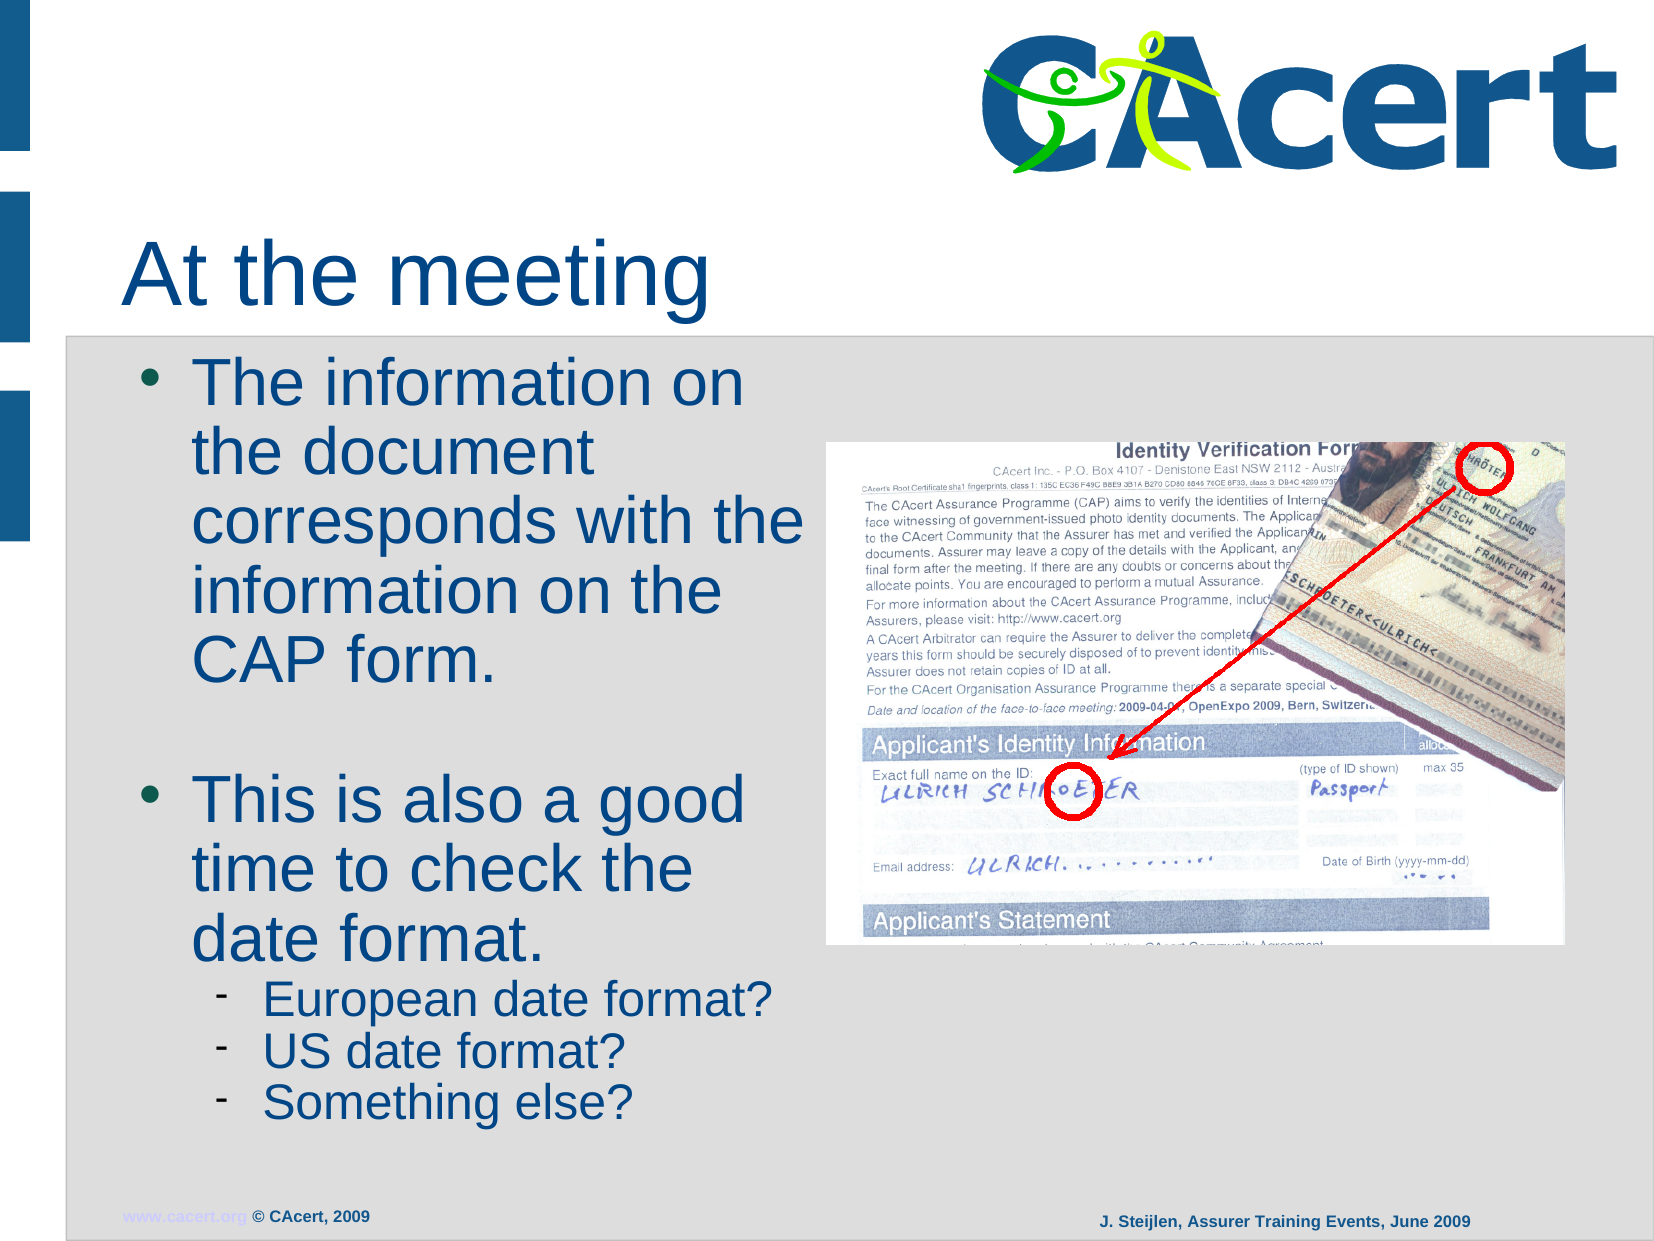

# At the meeting
The information on the document corresponds with the information on the CAP form.
This is also a good time to check the date format.
European date format?
US date format?
Something else?